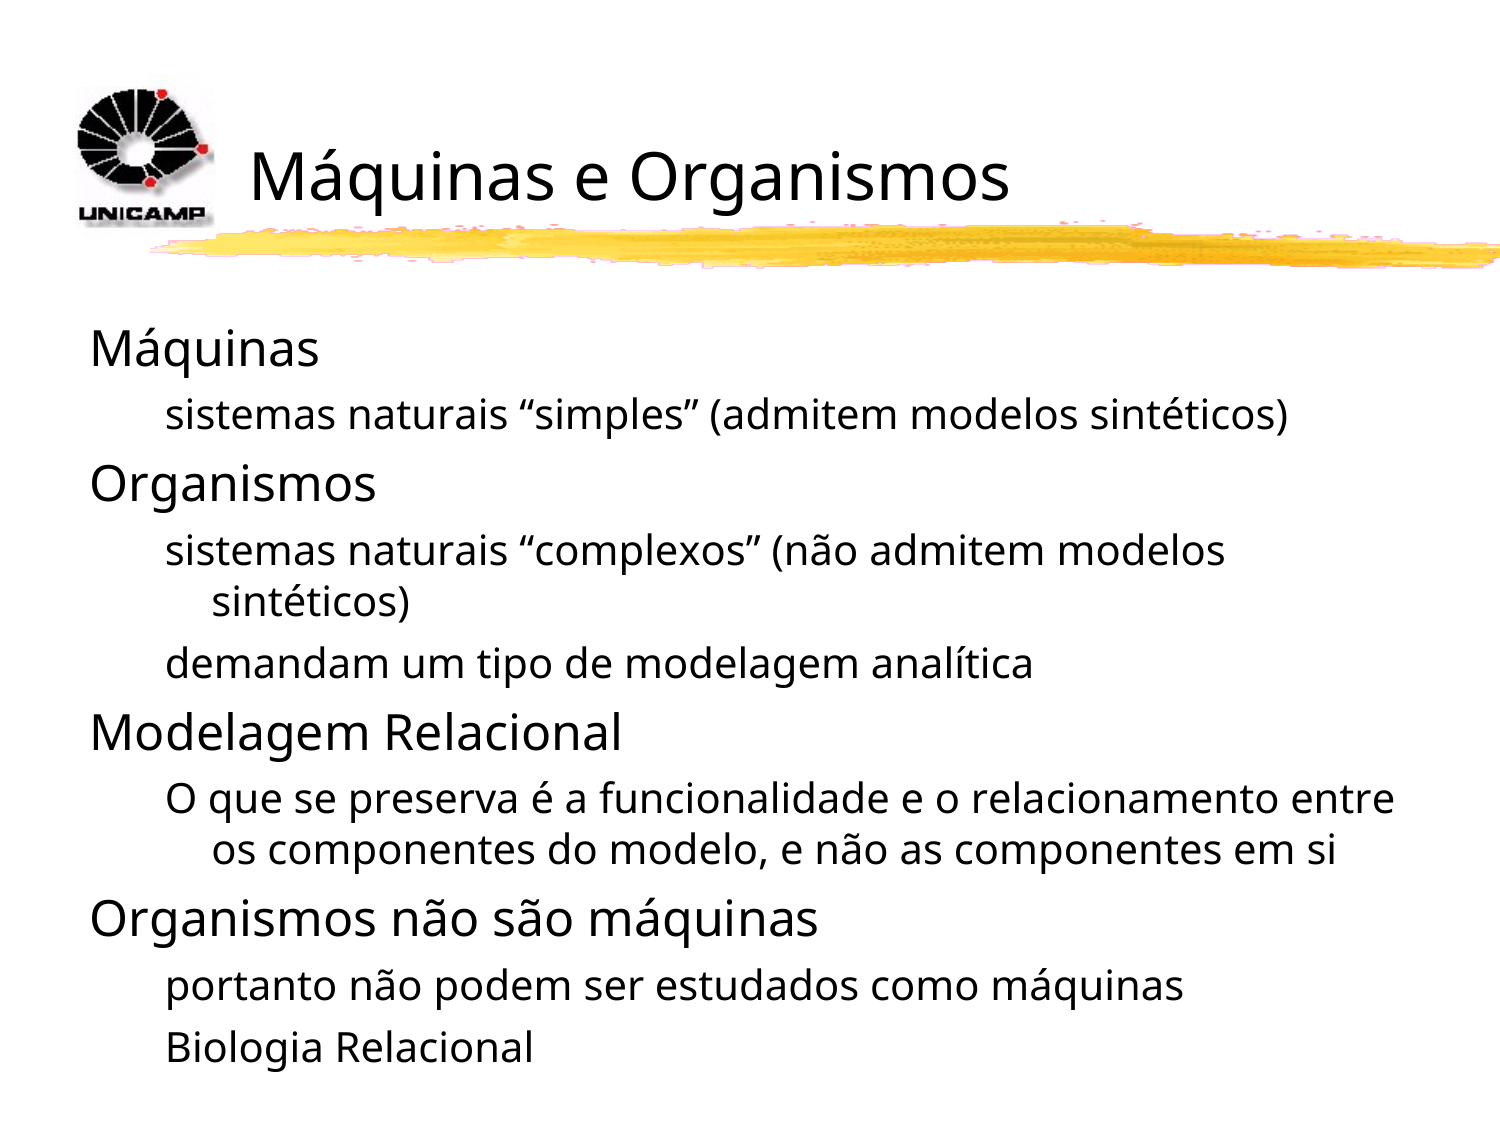

# Máquinas e Organismos
Máquinas
sistemas naturais “simples” (admitem modelos sintéticos)
Organismos
sistemas naturais “complexos” (não admitem modelos sintéticos)
demandam um tipo de modelagem analítica
Modelagem Relacional
O que se preserva é a funcionalidade e o relacionamento entre os componentes do modelo, e não as componentes em si
Organismos não são máquinas
portanto não podem ser estudados como máquinas
Biologia Relacional